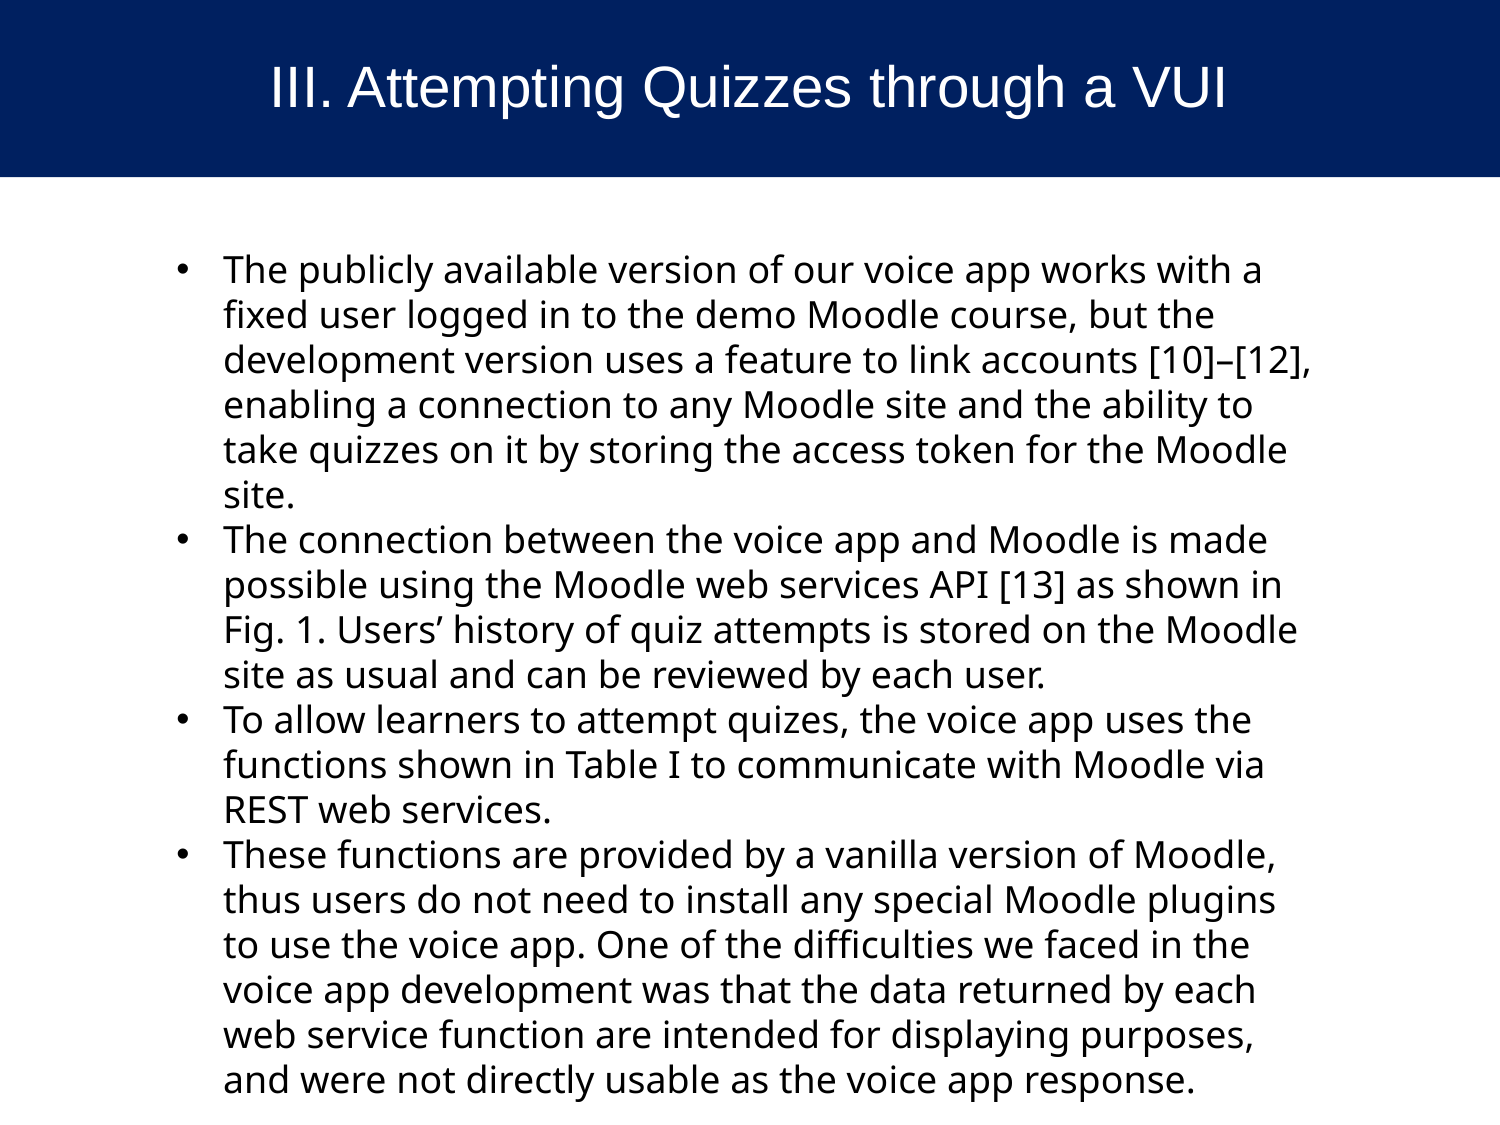

III. Attempting Quizzes through a VUI
The publicly available version of our voice app works with a fixed user logged in to the demo Moodle course, but the development version uses a feature to link accounts [10]–[12], enabling a connection to any Moodle site and the ability to take quizzes on it by storing the access token for the Moodle site.
The connection between the voice app and Moodle is made possible using the Moodle web services API [13] as shown in Fig. 1. Users’ history of quiz attempts is stored on the Moodle site as usual and can be reviewed by each user.
To allow learners to attempt quizes, the voice app uses the functions shown in Table I to communicate with Moodle via REST web services.
These functions are provided by a vanilla version of Moodle, thus users do not need to install any special Moodle plugins to use the voice app. One of the difficulties we faced in the voice app development was that the data returned by each web service function are intended for displaying purposes, and were not directly usable as the voice app response.